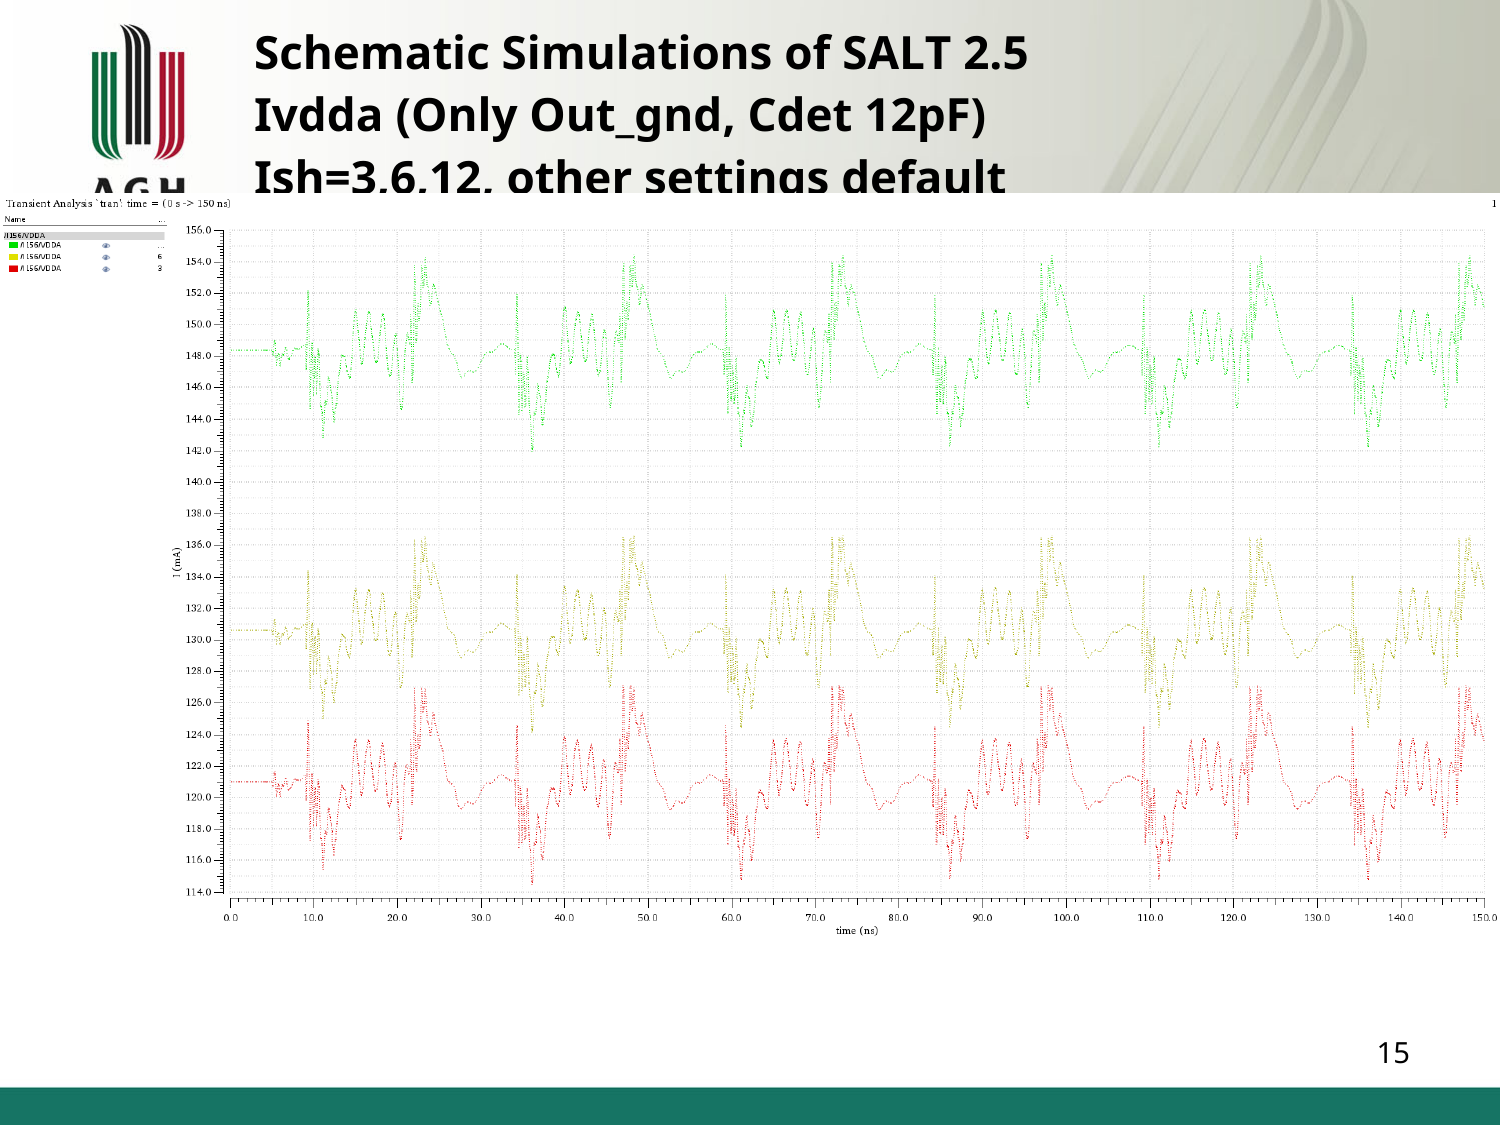

# Schematic Simulations of SALT 2.5 Ivdda (Only Out_gnd, Cdet 12pF) Ish=3,6,12, other settings default
15